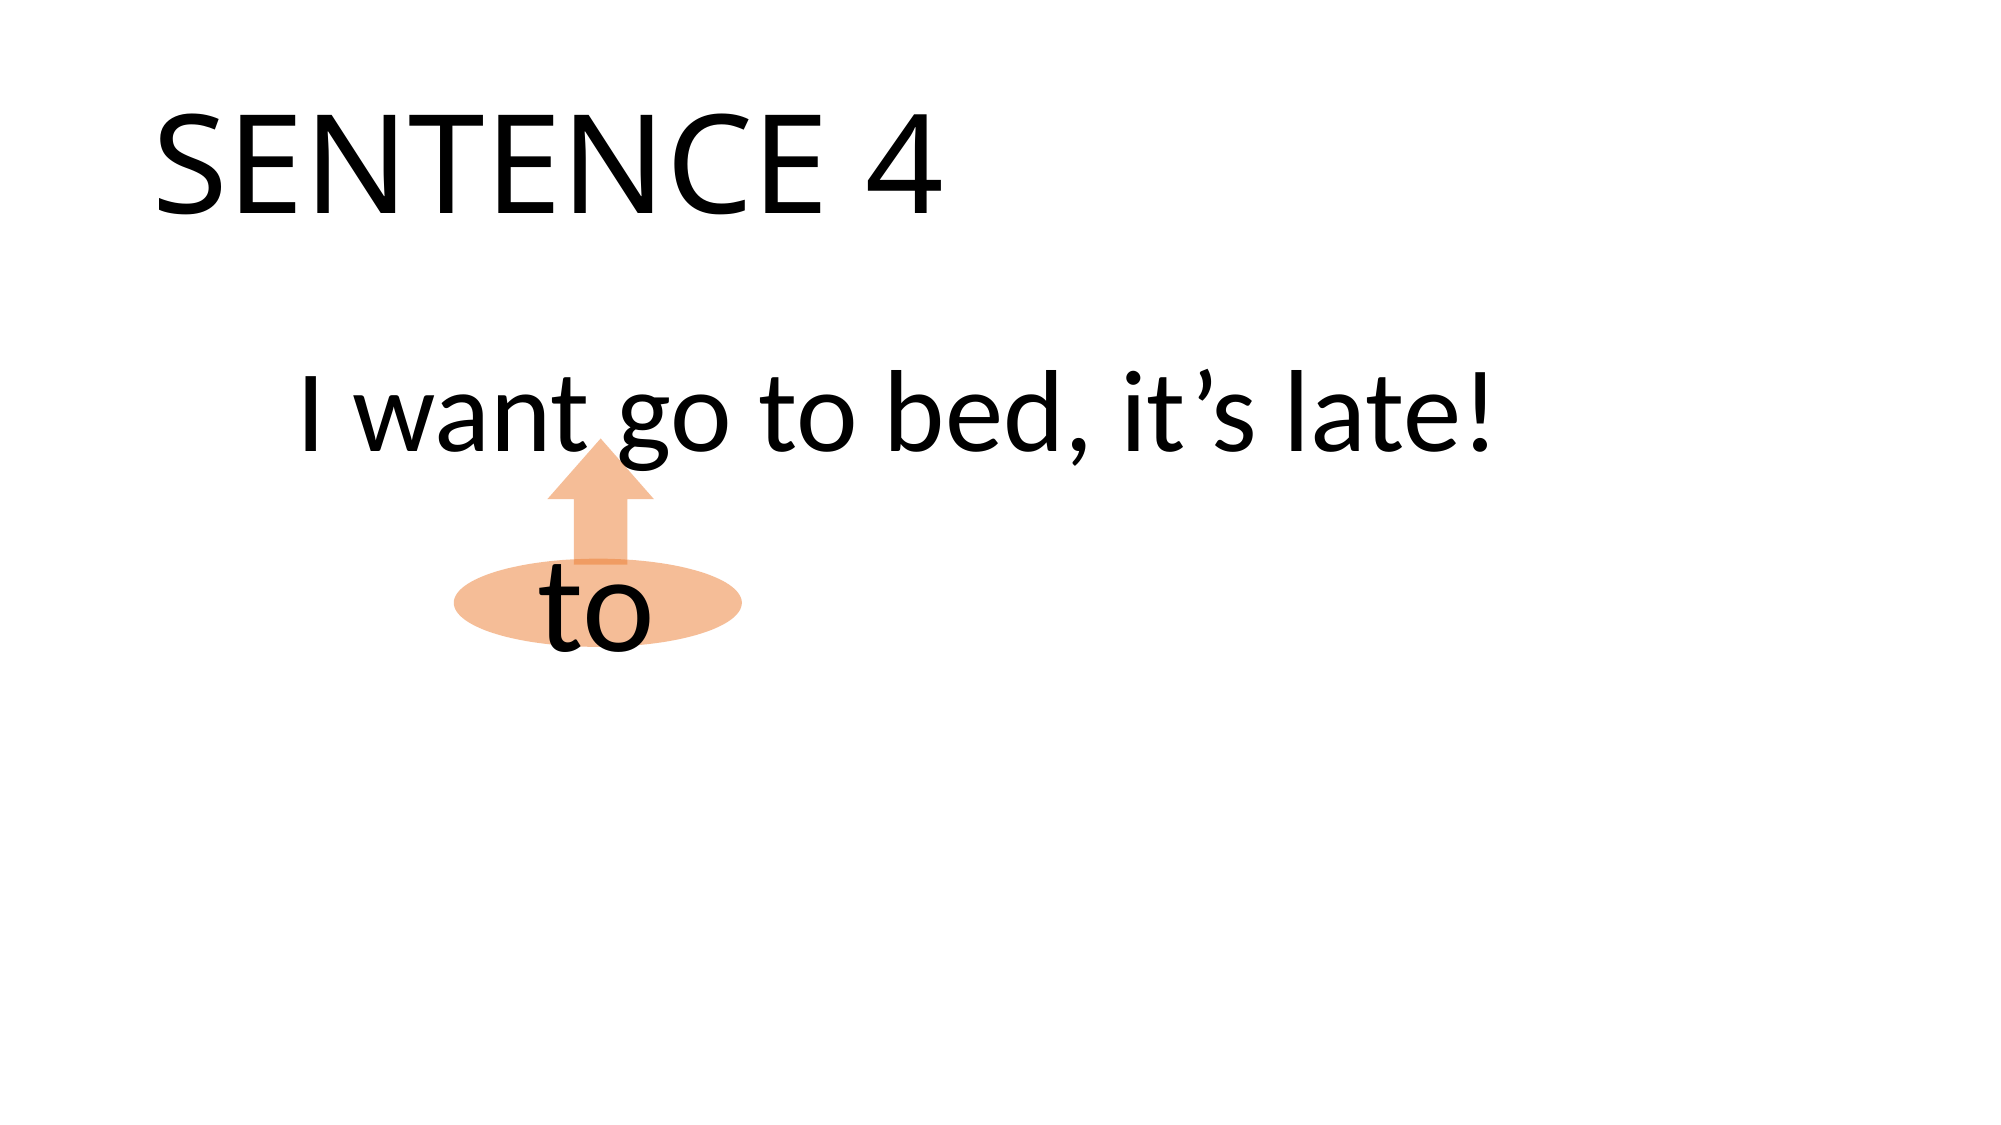

# SENTENCE 4
I want go to bed, it’s late!
to